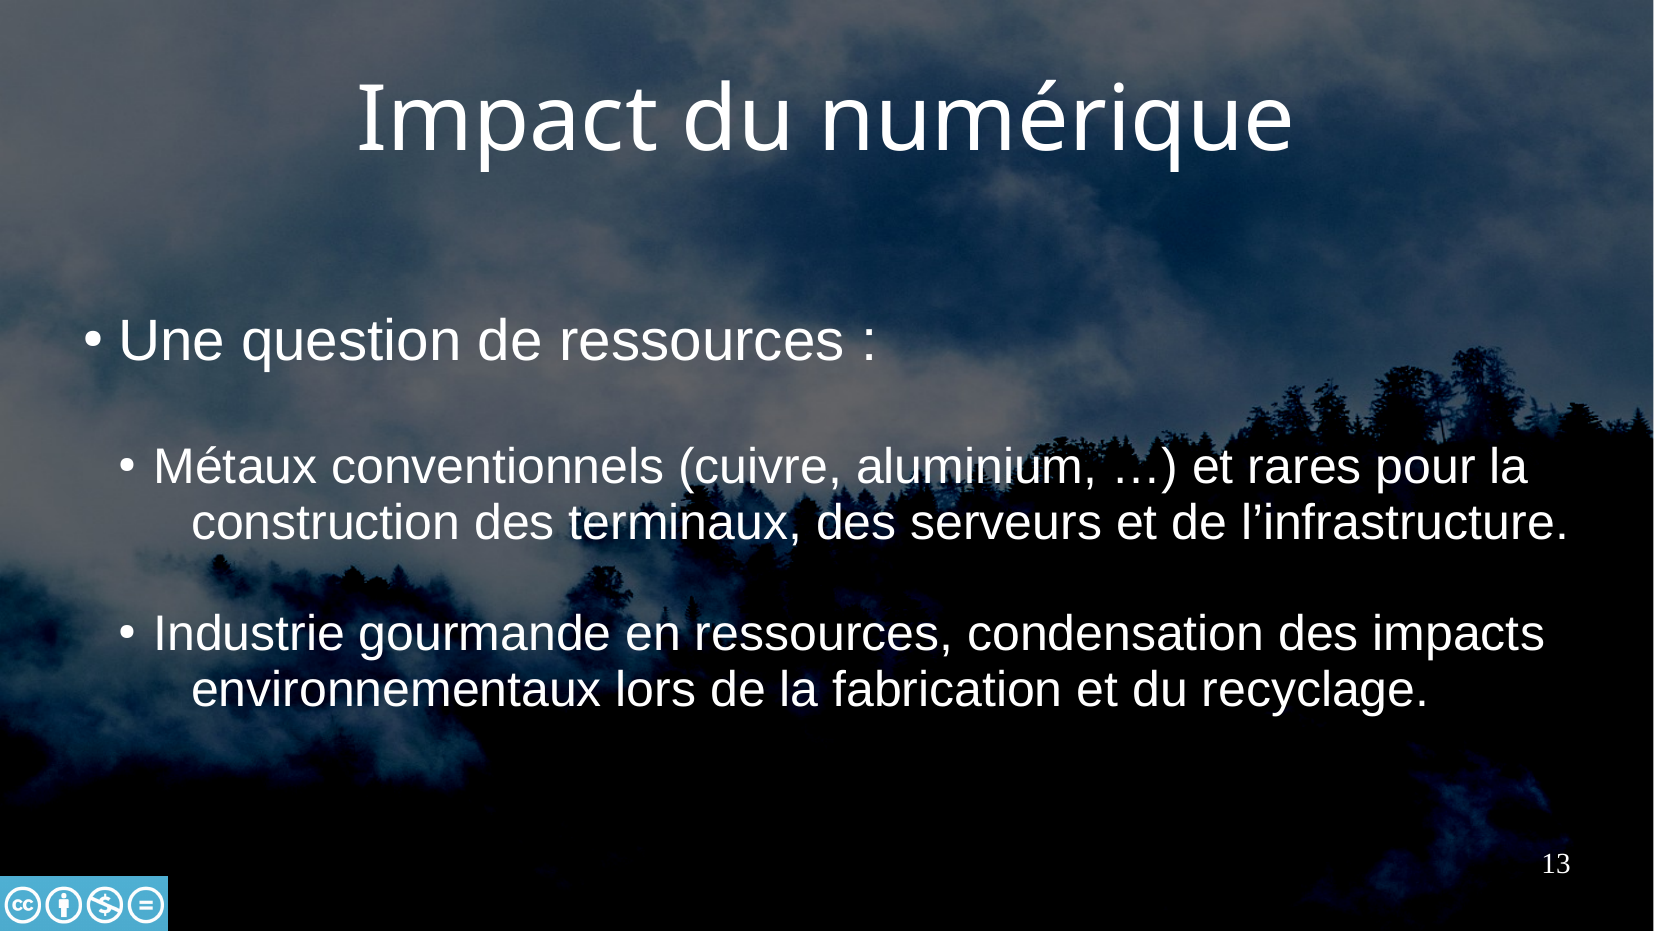

# Impact du numérique
Une question de ressources :
Métaux conventionnels (cuivre, aluminium, …) et rares pour la construction des terminaux, des serveurs et de l’infrastructure.
Industrie gourmande en ressources, condensation des impacts environnementaux lors de la fabrication et du recyclage.
13